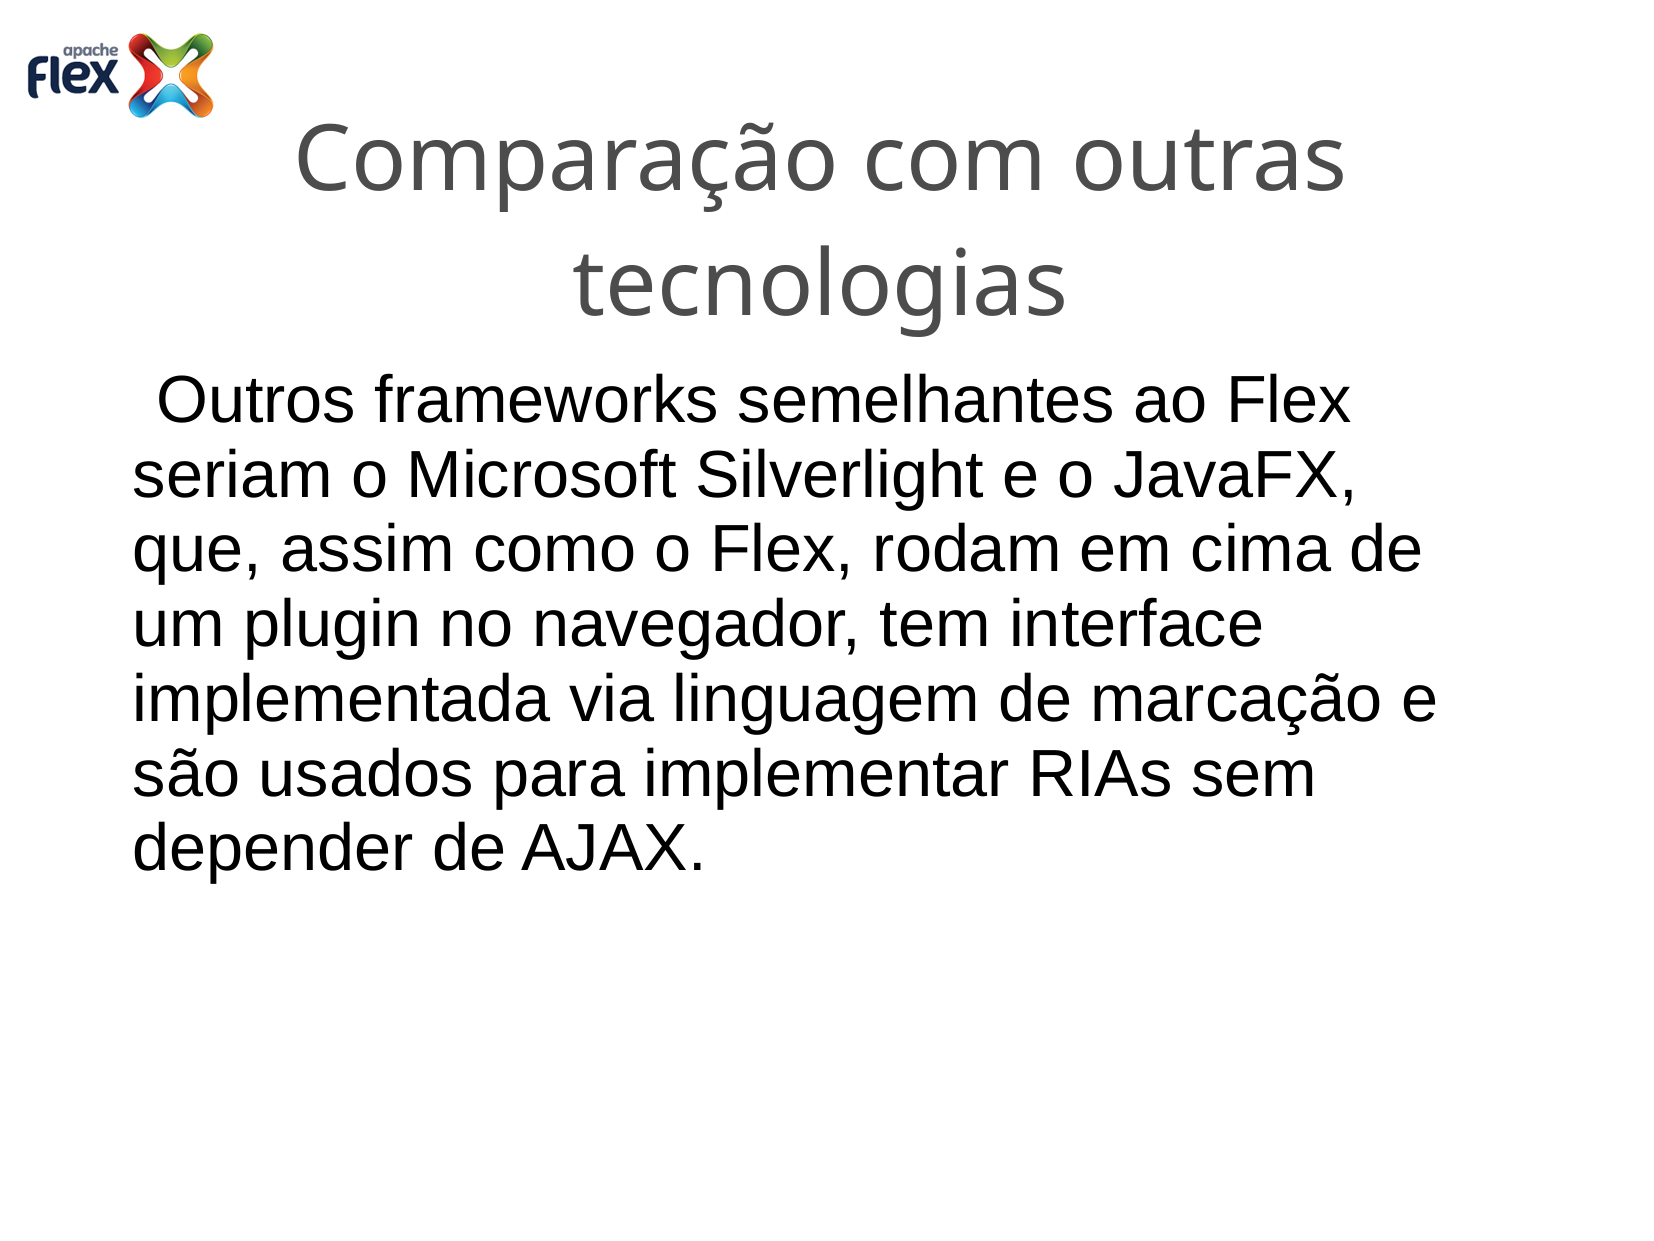

# Comparação com outras tecnologias
Outros frameworks semelhantes ao Flex seriam o Microsoft Silverlight e o JavaFX, que, assim como o Flex, rodam em cima de um plugin no navegador, tem interface implementada via linguagem de marcação e são usados para implementar RIAs sem depender de AJAX.